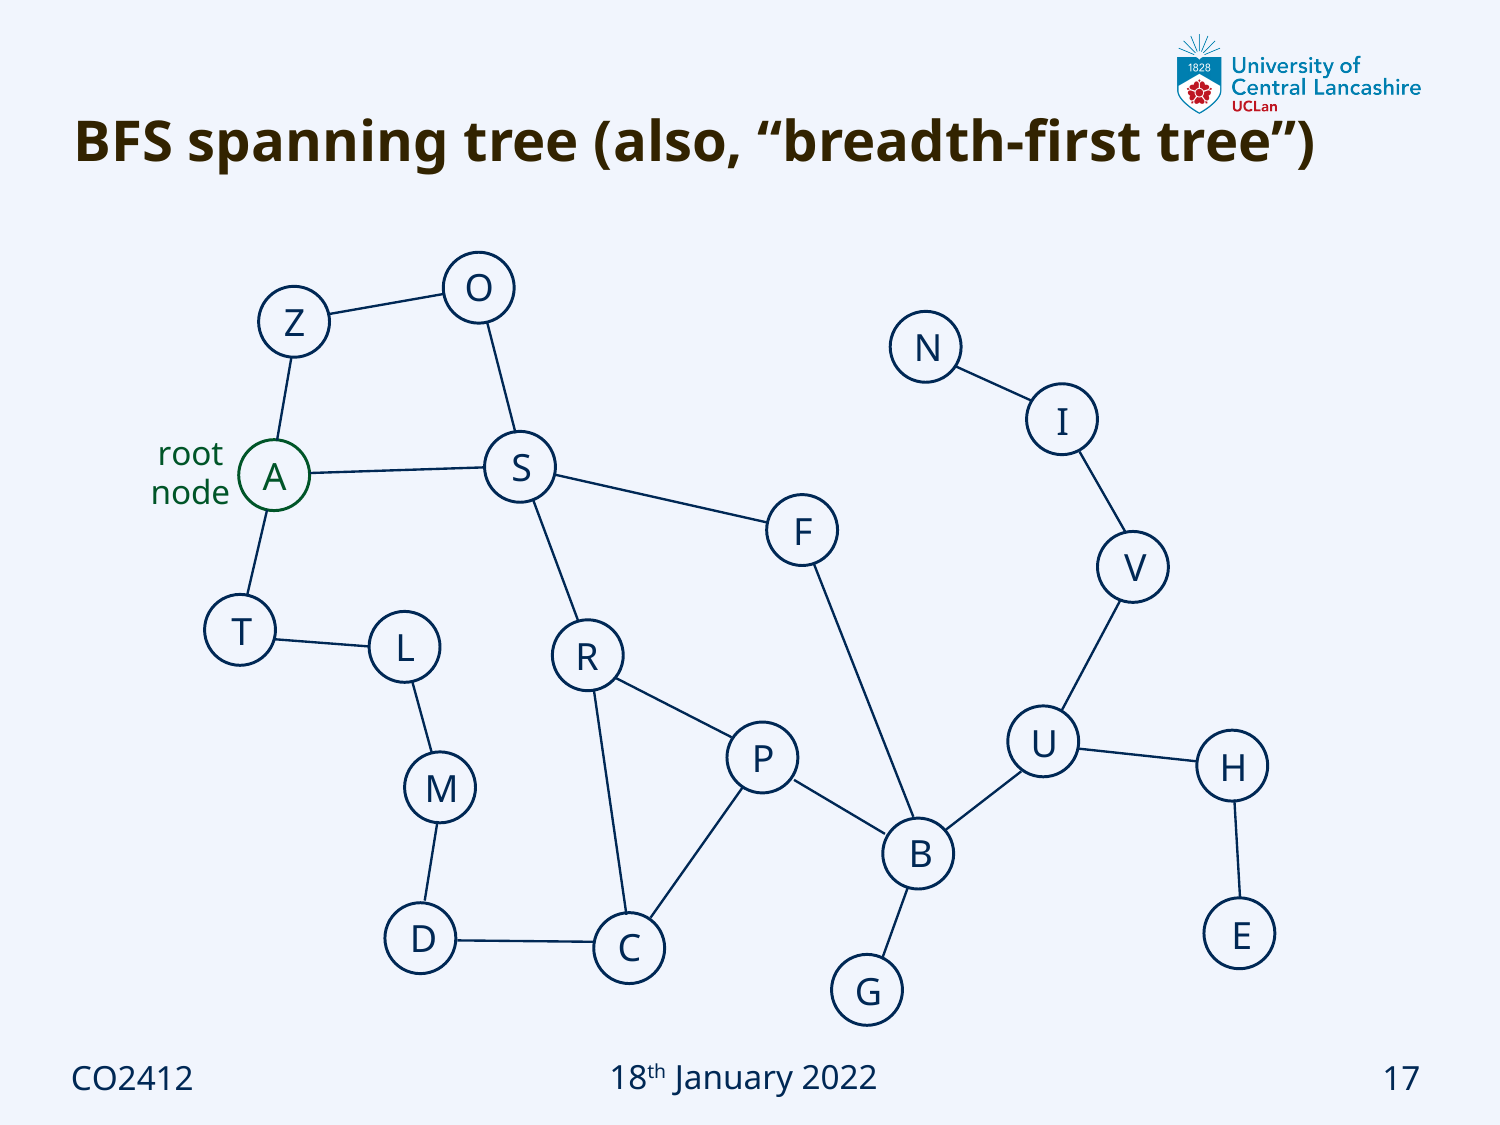

# BFS spanning tree (also, “breadth-first tree”)
O
Z
N
I
root node
S
A
F
V
T
L
R
U
P
H
M
B
E
D
C
G